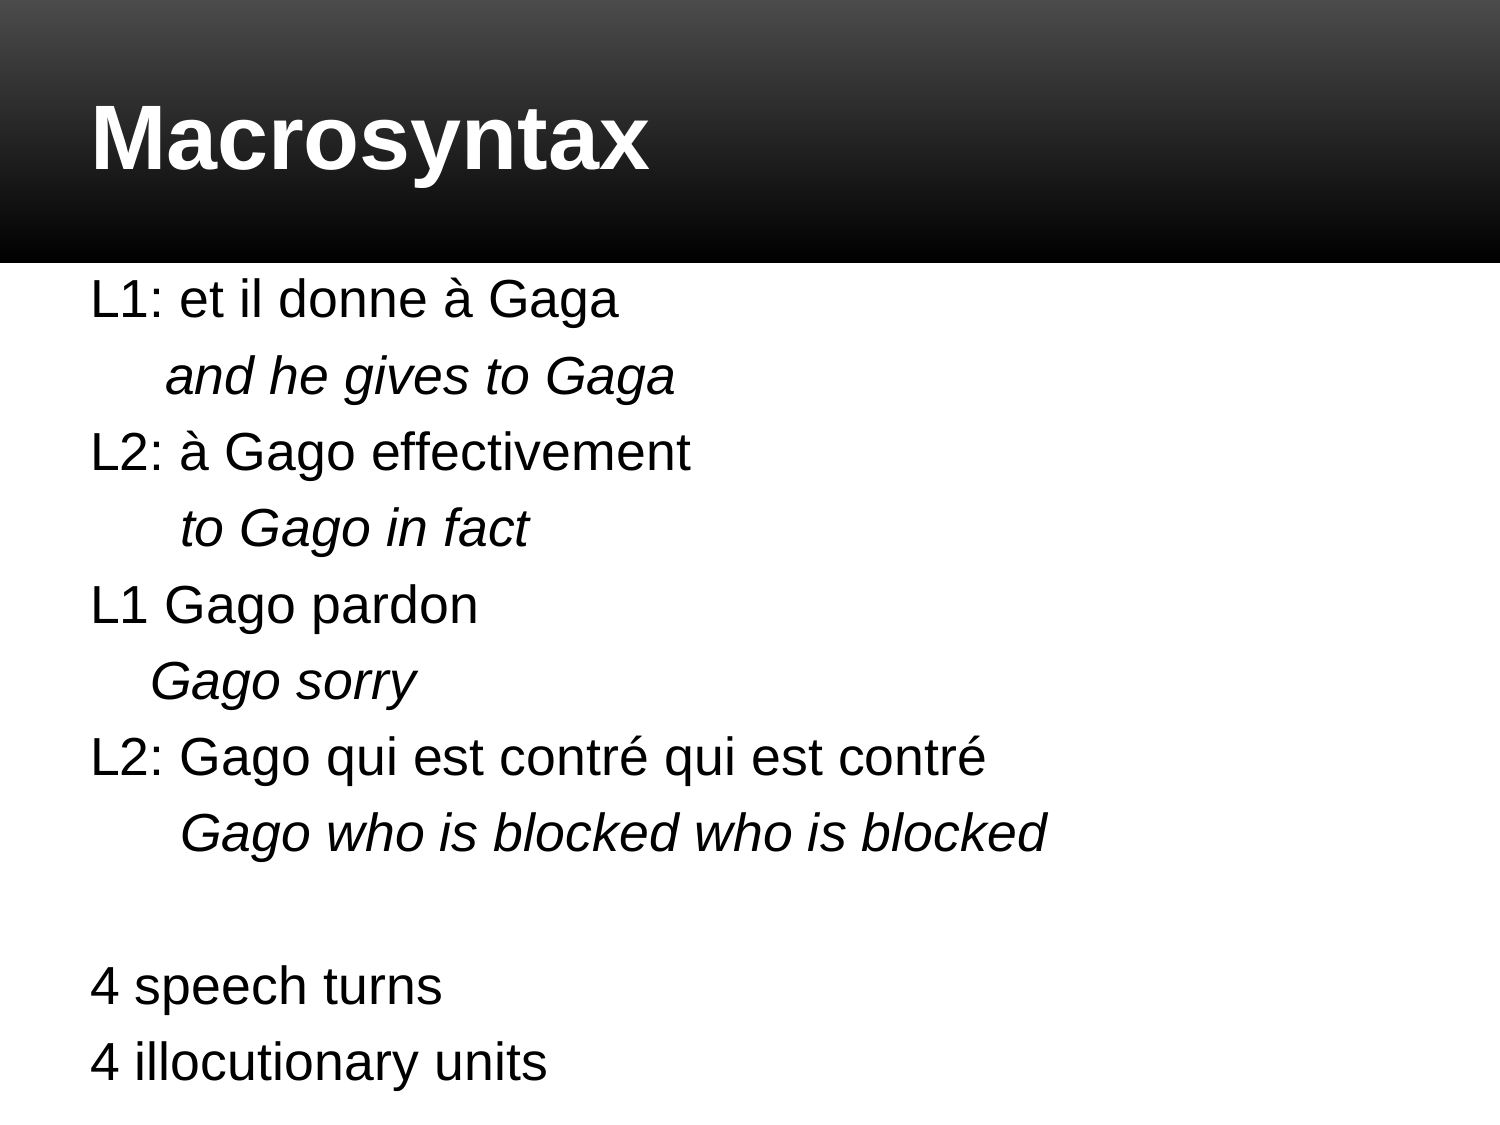

# Macrosyntax
L1: et il donne à Gaga
 and he gives to Gaga
L2: à Gago effectivement
 to Gago in fact
L1 Gago pardon
 Gago sorry
L2: Gago qui est contré qui est contré
 Gago who is blocked who is blocked
4 speech turns
4 illocutionary units